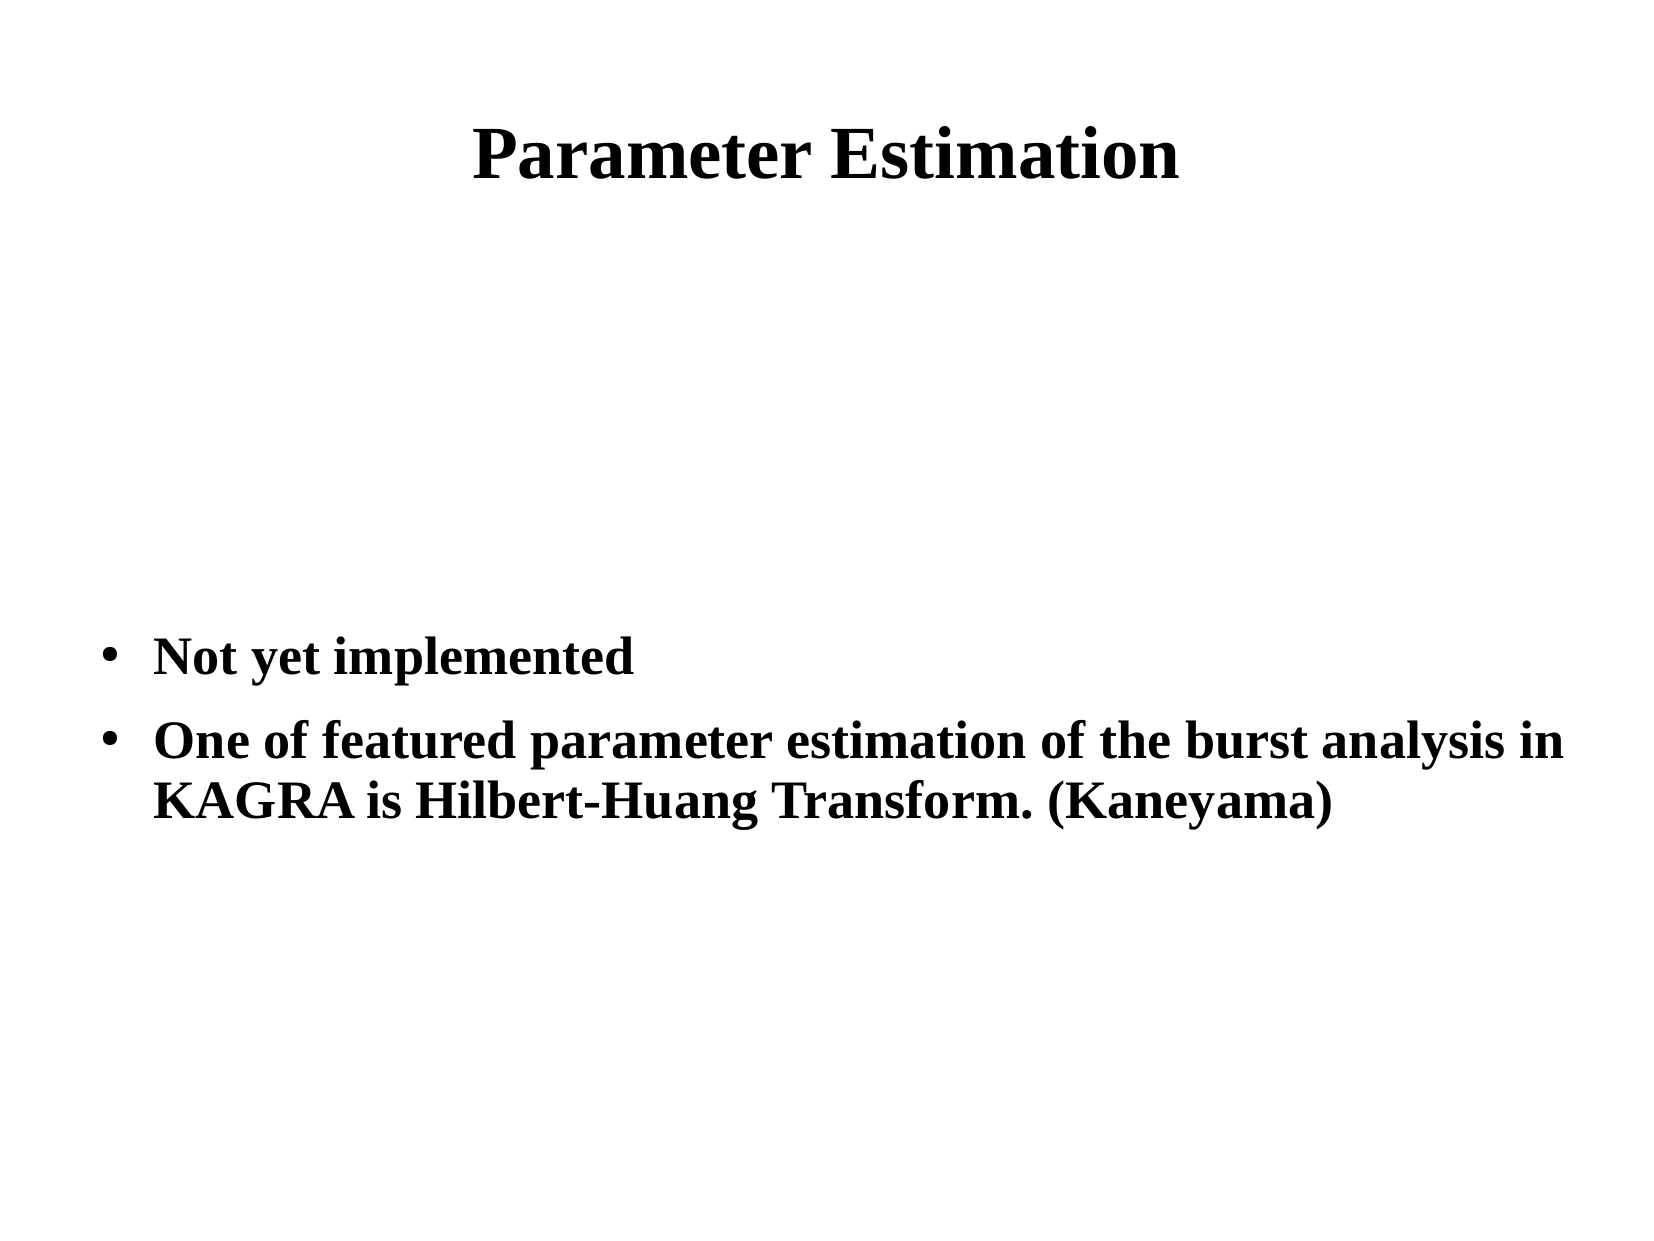

# Parameter Estimation
Not yet implemented
One of featured parameter estimation of the burst analysis in KAGRA is Hilbert-Huang Transform. (Kaneyama)